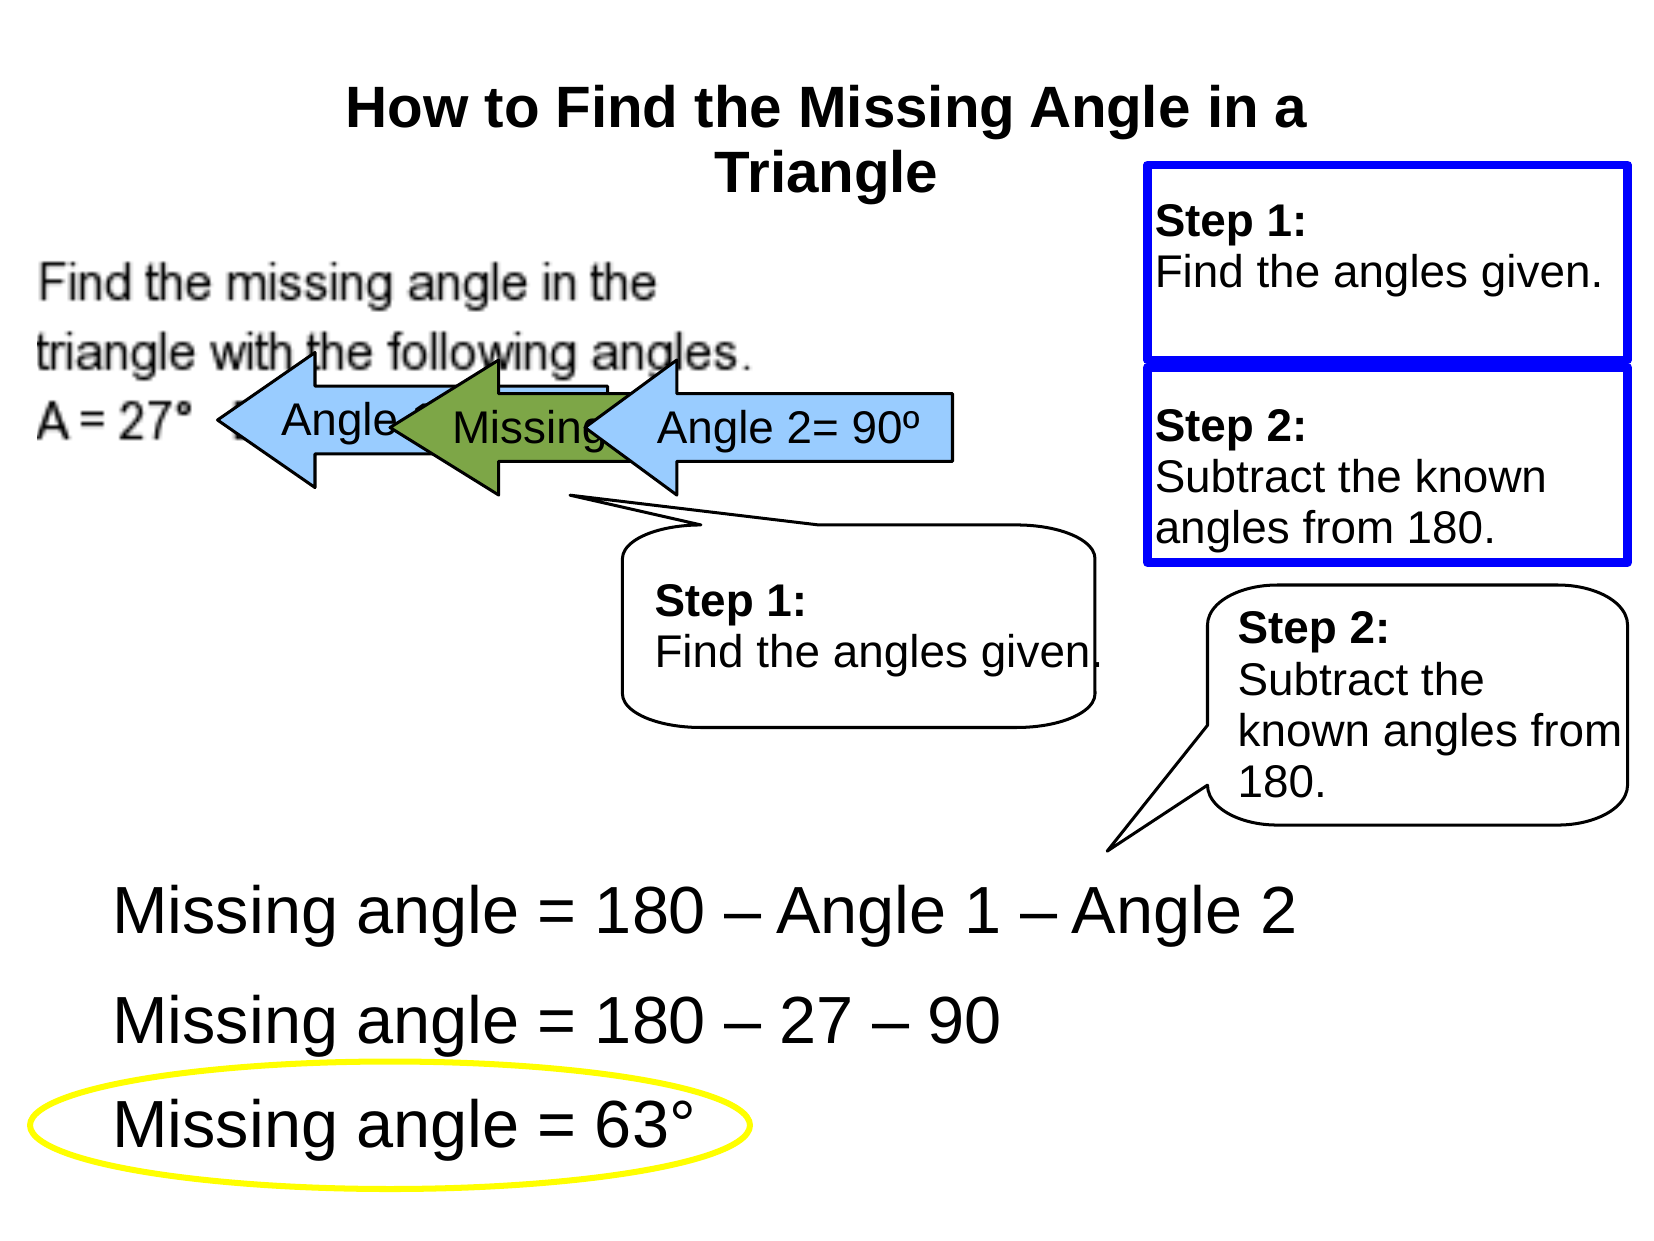

How to Find the Missing Angle in a Triangle
Step 1:
Find the angles given.
Step 2:
Subtract the known angles from 180.
Angle 1= 27º
Missing angle = ?
Angle 2= 90º
Step 1:
Find the angles given.
Step 2:
Subtract the
known angles from
180.
Missing angle = 180 – Angle 1 – Angle 2
Missing angle = 180 – 27 – 90
Missing angle = 63°